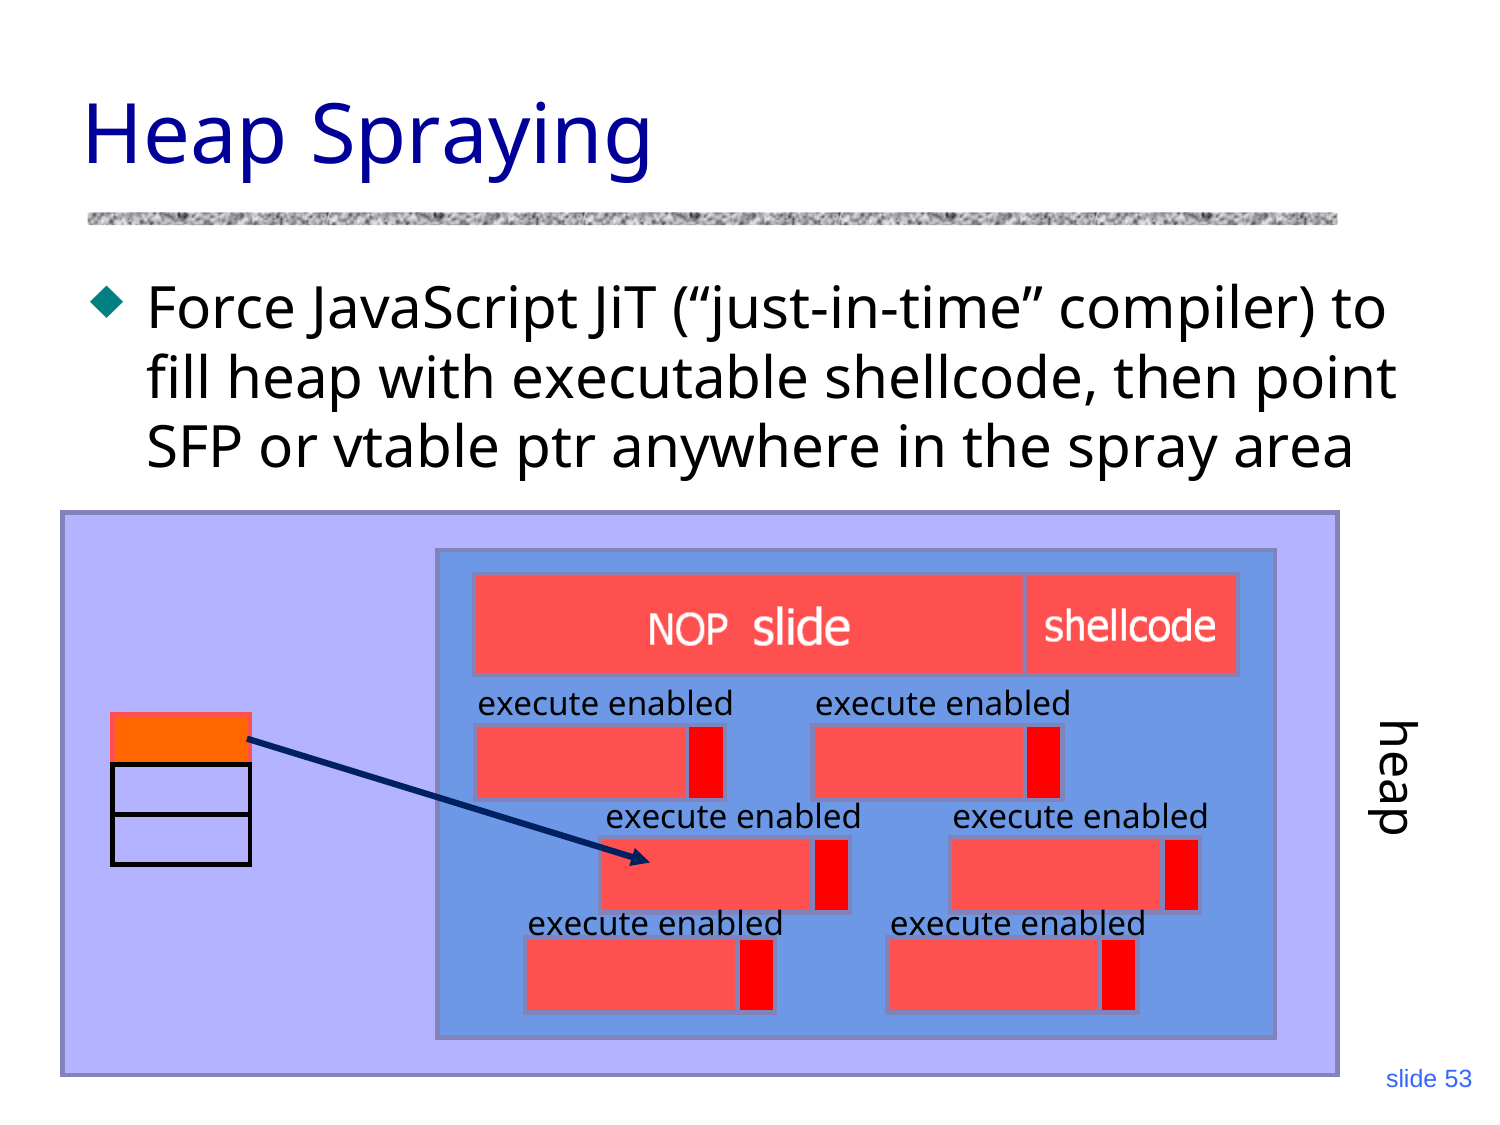

Heap Spraying
# Force JavaScript JiT (“just-in-time” compiler) to fill heap with executable shellcode, then point SFP or vtable ptr anywhere in the spray area
heap
execute enabled
execute enabled
execute enabled
execute enabled
execute enabled
execute enabled
slide